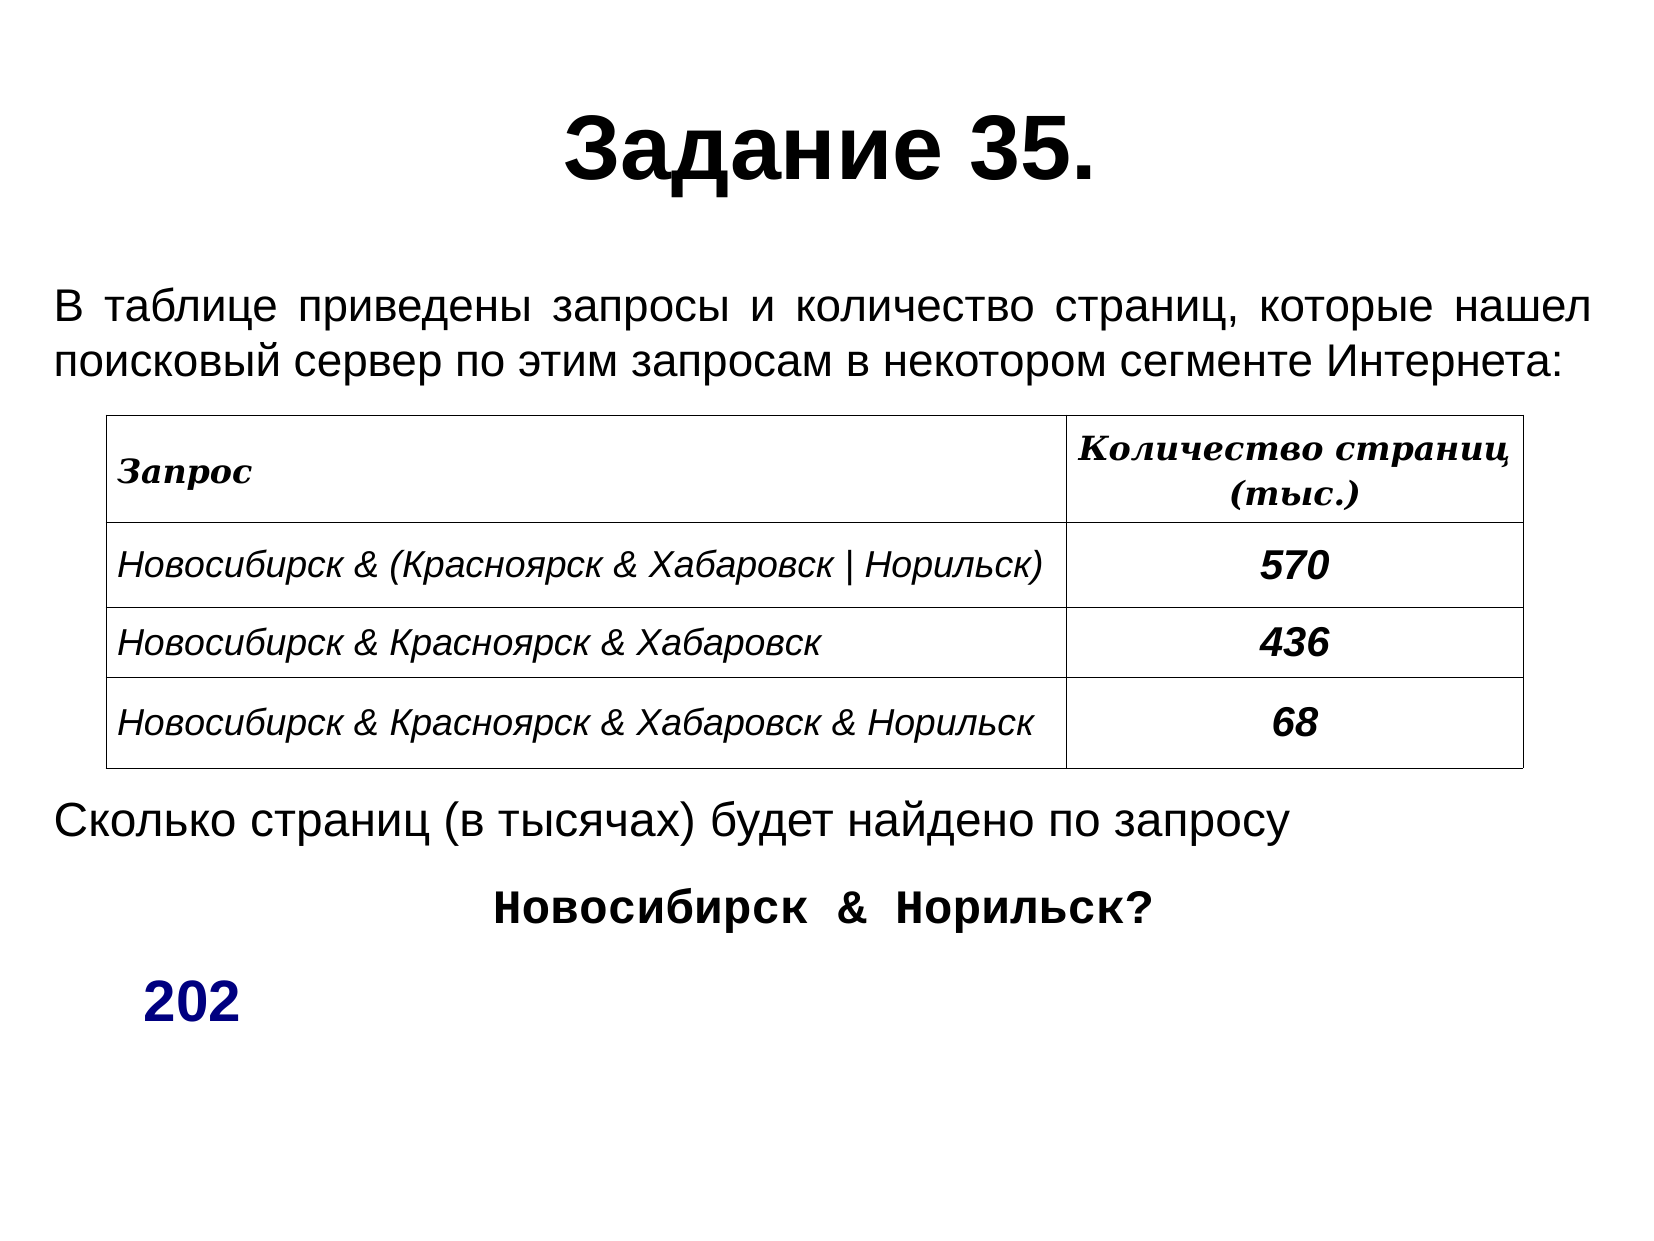

# Задание 35.
В таблице приведены запросы и количество страниц, которые нашел поисковый сервер по этим запросам в некотором сегменте Интернета:
Сколько страниц (в тысячах) будет найдено по запросу
Новосибирск & Норильск?
 	 202
| Запрос | Количество страниц (тыс.) |
| --- | --- |
| Новосибирск & (Красноярск & Хабаровск | Норильск) | 570 |
| Новосибирск & Красноярск & Хабаровск | 436 |
| Новосибирск & Красноярск & Хабаровск & Норильск | 68 |